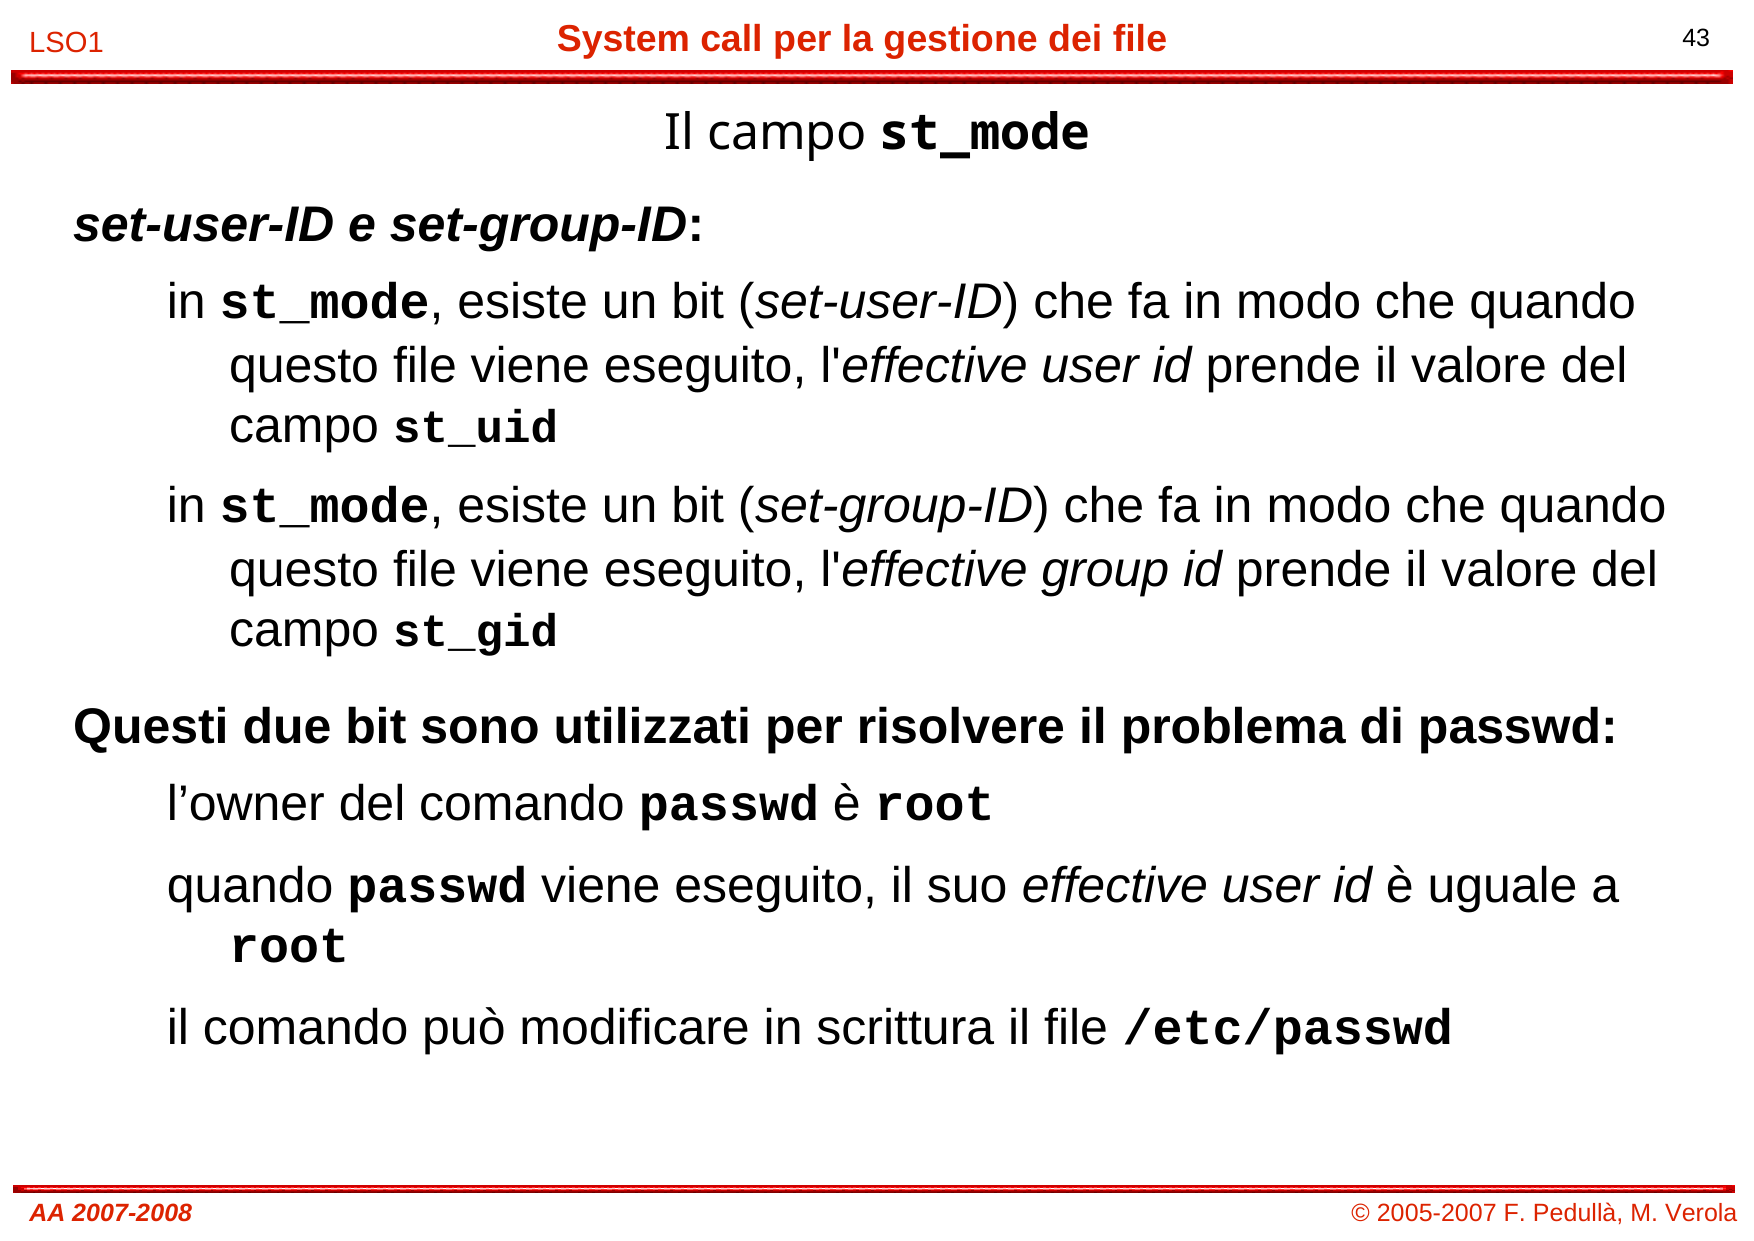

Il campo st_mode
# set-user-ID e set-group-ID:
in st_mode, esiste un bit (set-user-ID) che fa in modo che quando questo file viene eseguito, l'effective user id prende il valore del campo st_uid
in st_mode, esiste un bit (set-group-ID) che fa in modo che quando questo file viene eseguito, l'effective group id prende il valore del campo st_gid
Questi due bit sono utilizzati per risolvere il problema di passwd:
l’owner del comando passwd è root
quando passwd viene eseguito, il suo effective user id è uguale a root
il comando può modificare in scrittura il file /etc/passwd